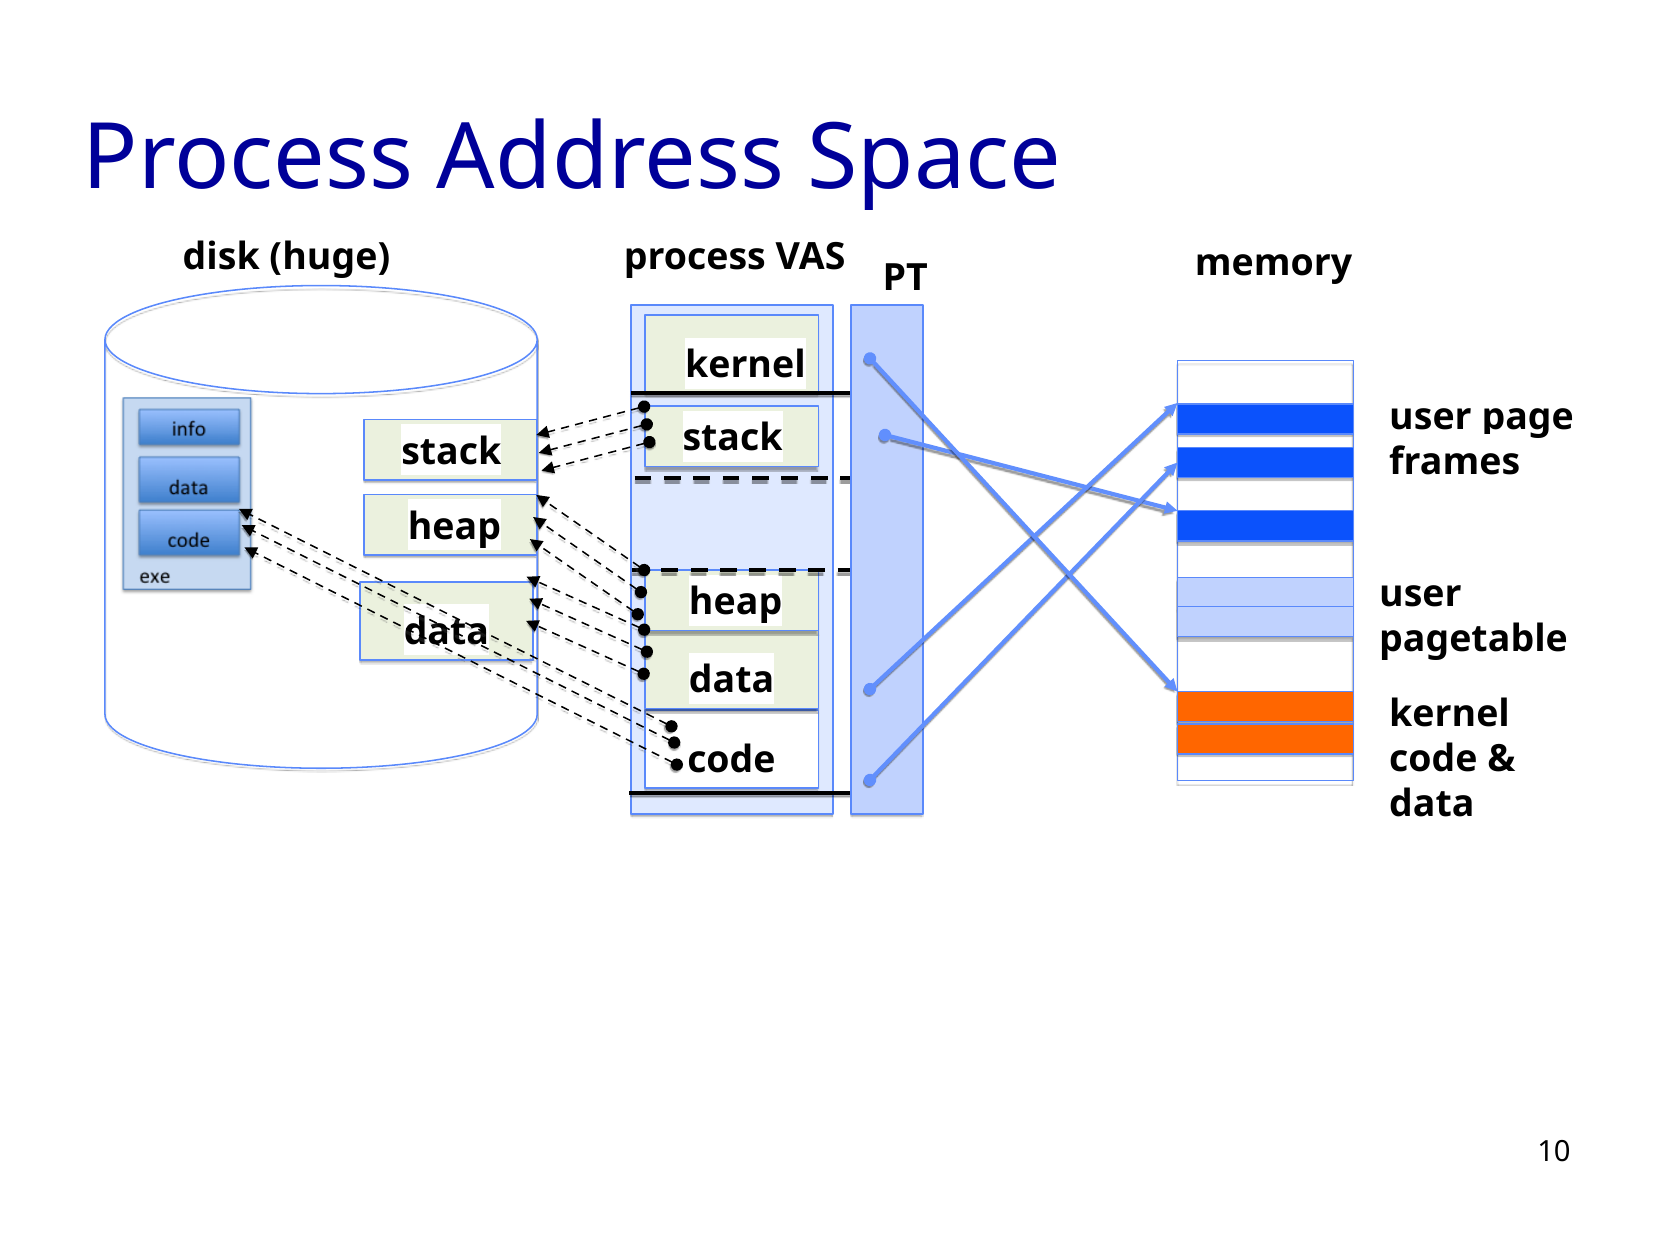

# Process Address Space
disk (huge)
process VAS
memory
PT
kernel
user page
frames
user pagetable
kernel code & data
stack
stack
heap
heap
data
data
code
10